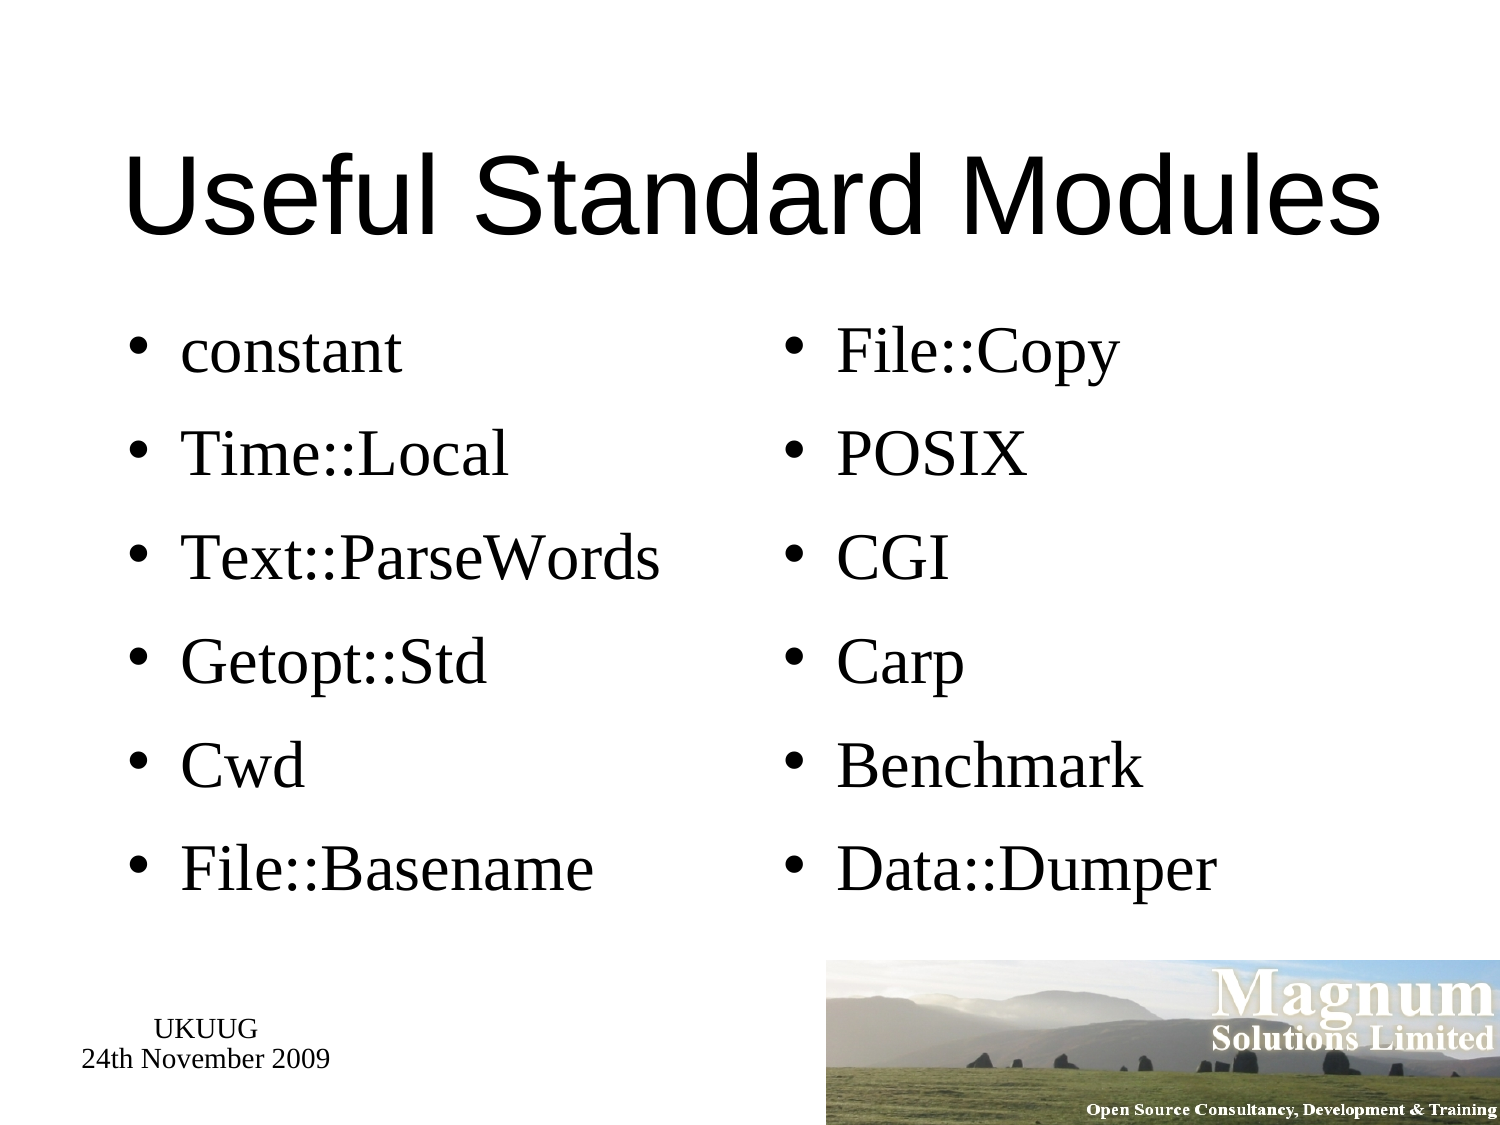

# Useful Standard Modules
constant
Time::Local
Text::ParseWords
Getopt::Std
Cwd
File::Basename
File::Copy
POSIX
CGI
Carp
Benchmark
Data::Dumper